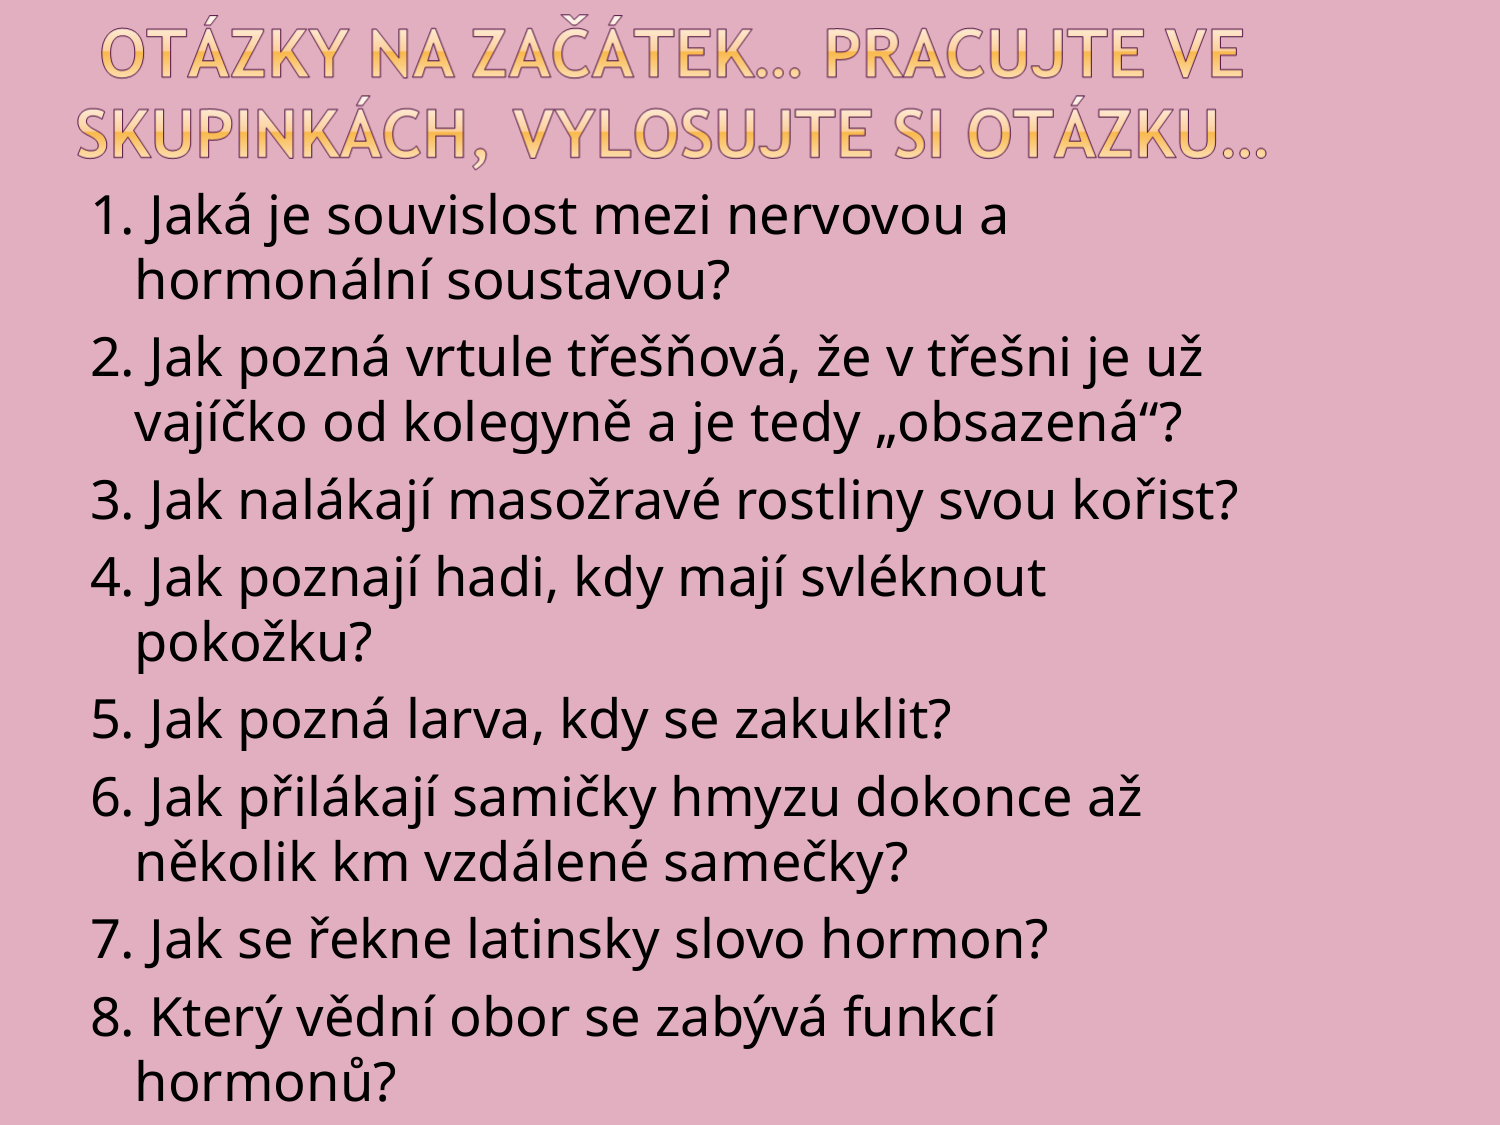

# 1. Jaká je souvislost mezi nervovou a hormonální soustavou?
2. Jak pozná vrtule třešňová, že v třešni je už vajíčko od kolegyně a je tedy „obsazená“?
3. Jak nalákají masožravé rostliny svou kořist?
4. Jak poznají hadi, kdy mají svléknout pokožku?
5. Jak pozná larva, kdy se zakuklit?
6. Jak přilákají samičky hmyzu dokonce až několik km vzdálené samečky?
7. Jak se řekne latinsky slovo hormon?
8. Který vědní obor se zabývá funkcí hormonů?